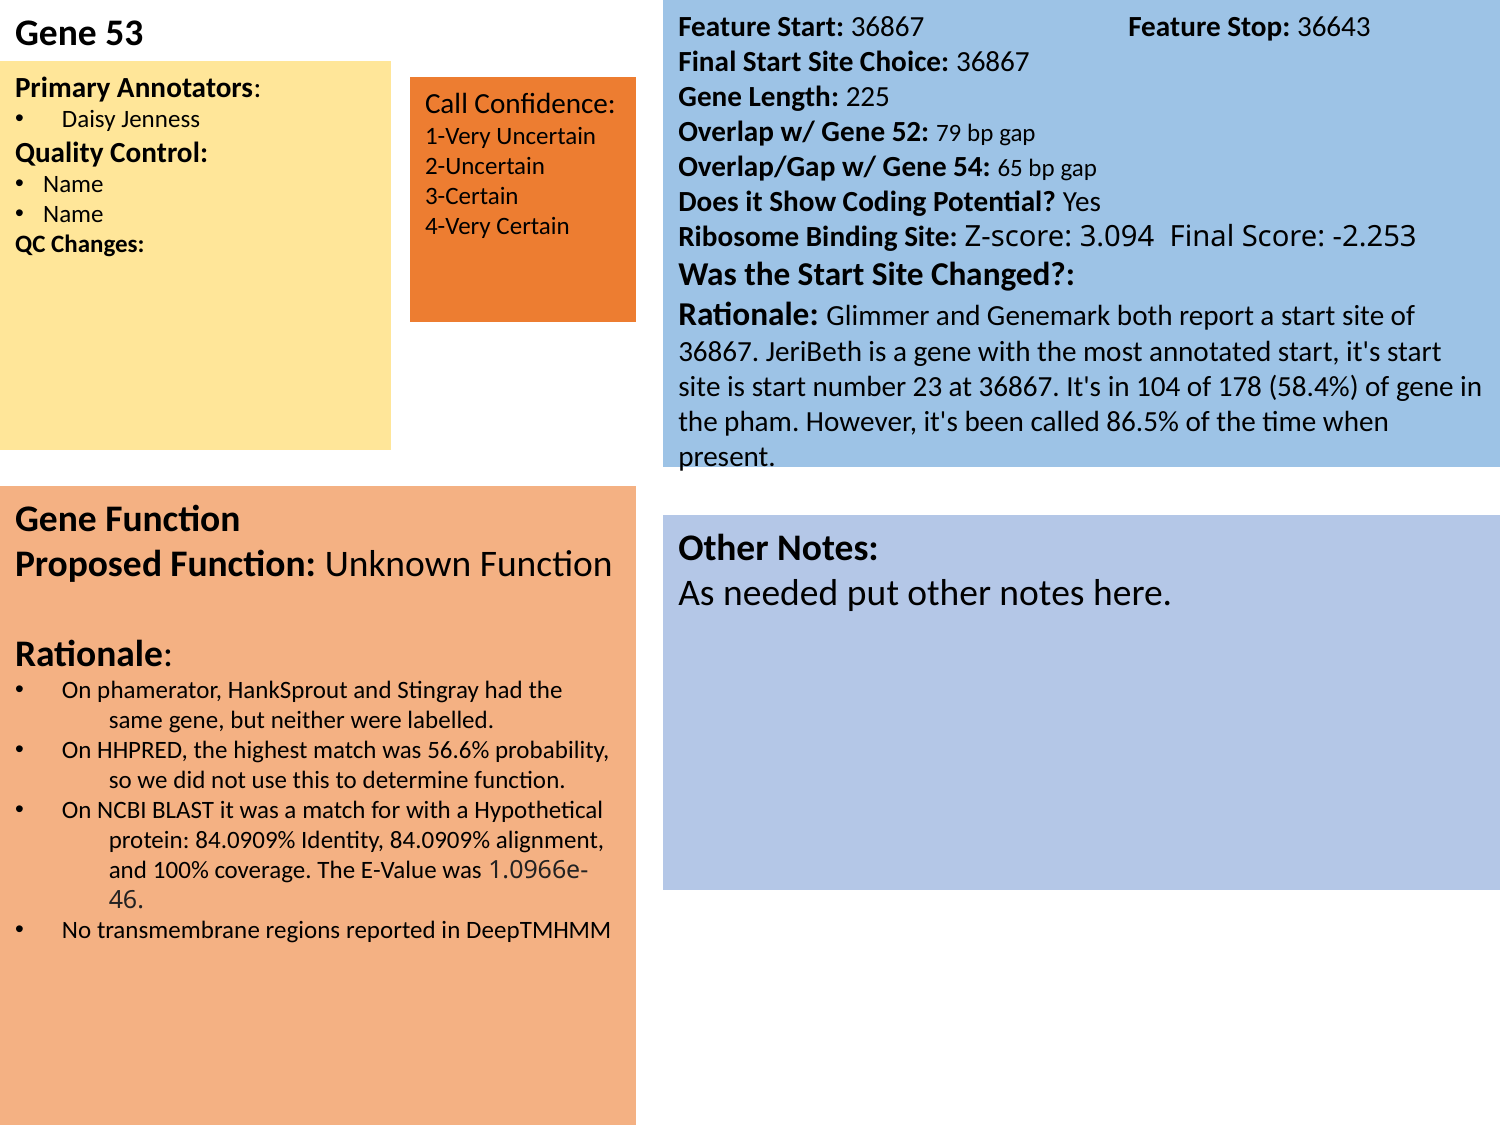

Gene 53
Feature Start: 36867			Feature Stop: 36643
Final Start Site Choice: 36867
Gene Length: 225
Overlap w/ Gene 52: 79 bp gap
Overlap/Gap w/ Gene 54: 65 bp gap
Does it Show Coding Potential? Yes
Ribosome Binding Site: Z-score: 3.094 Final Score: -2.253
Was the Start Site Changed?:
Rationale: Glimmer and Genemark both report a start site of 36867. JeriBeth is a gene with the most annotated start, it's start site is start number 23 at 36867. It's in 104 of 178 (58.4%) of gene in the pham. However, it's been called 86.5% of the time when present.
Primary Annotators:
Daisy Jenness
Quality Control:
Name
Name
QC Changes:
Call Confidence:
1-Very Uncertain
2-Uncertain
3-Certain
4-Very Certain
Gene Function
Proposed Function: Unknown Function
Rationale:
On phamerator, HankSprout and Stingray had the same gene, but neither were labelled.
On HHPRED, the highest match was 56.6% probability, so we did not use this to determine function.
On NCBI BLAST it was a match for with a Hypothetical protein: 84.0909% Identity, 84.0909% alignment, and 100% coverage. The E-Value was 1.0966e-46.
No transmembrane regions reported in DeepTMHMM
Other Notes:
As needed put other notes here.